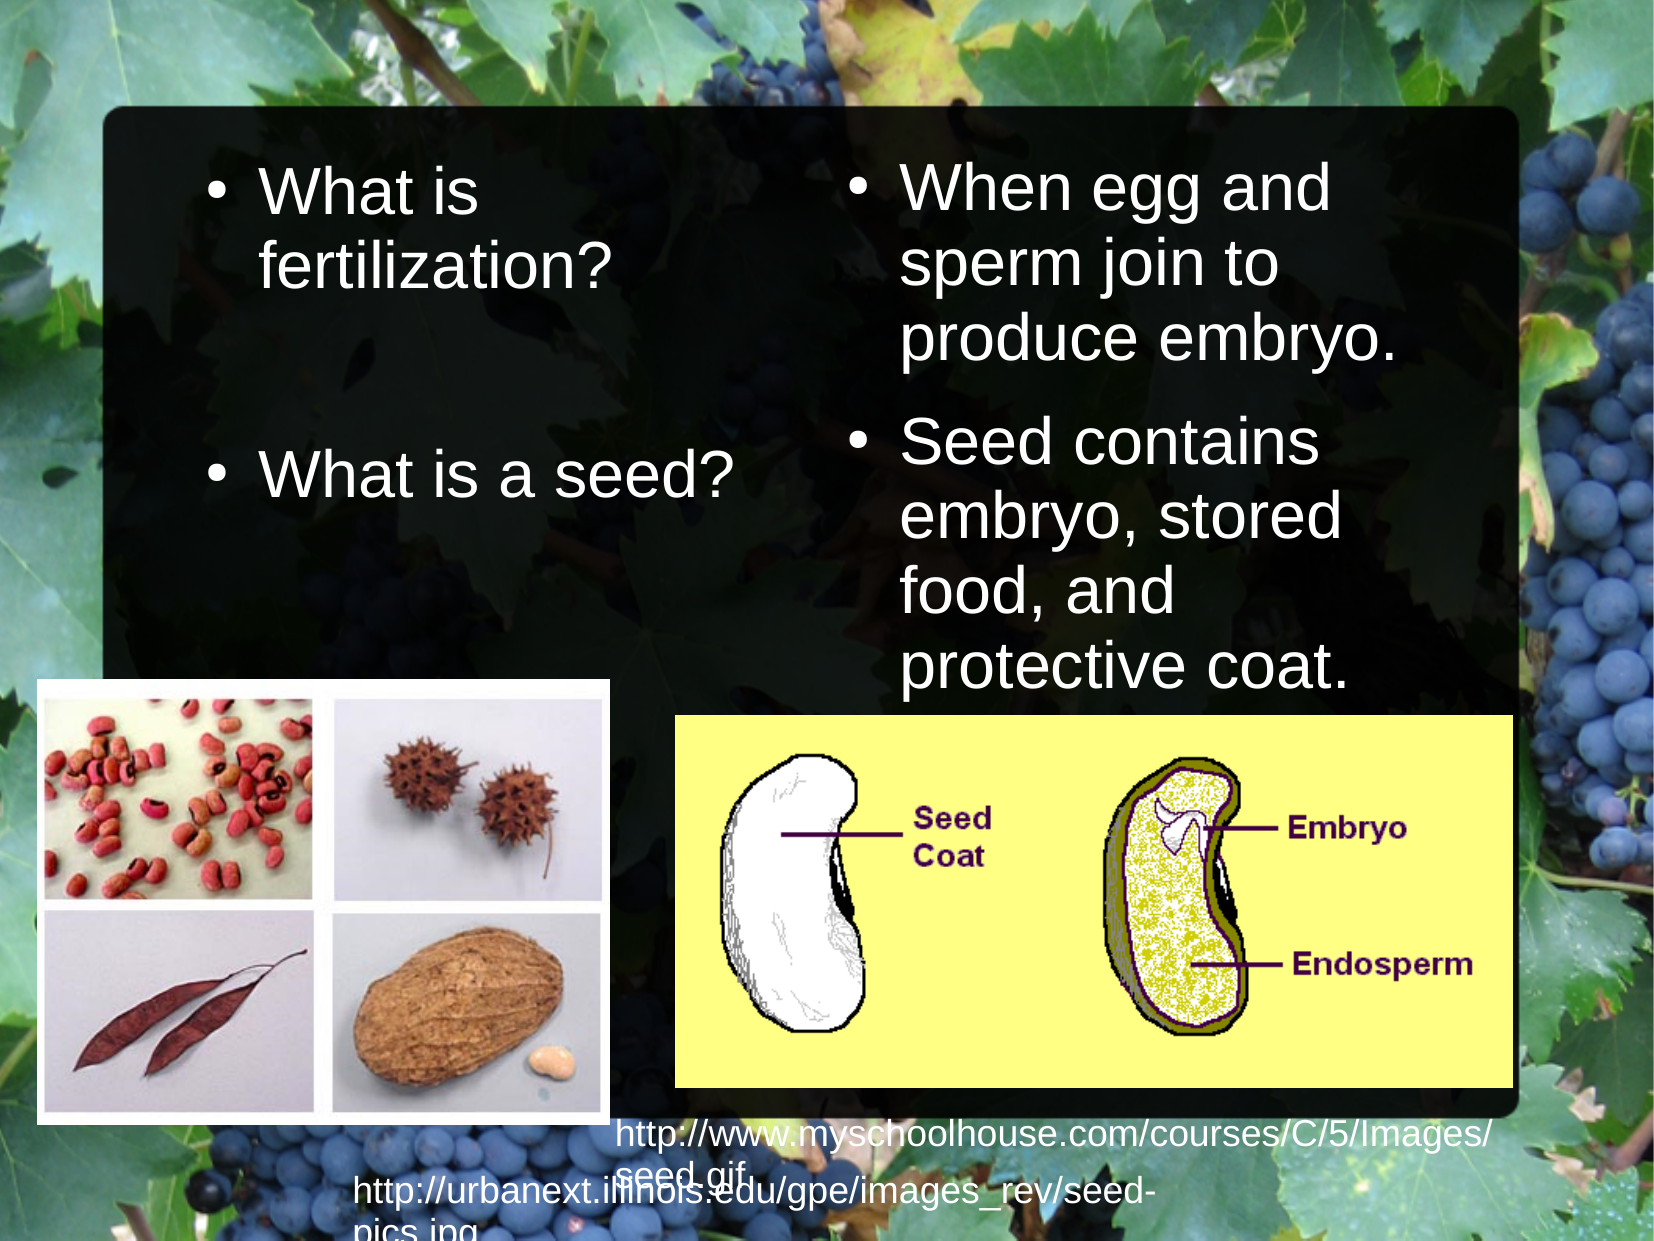

#
When egg and sperm join to produce embryo.
Seed contains embryo, stored food, and protective coat.
What is fertilization?
What is a seed?
http://www.myschoolhouse.com/courses/C/5/Images/seed.gif
http://urbanext.illinois.edu/gpe/images_rev/seed-pics.jpg